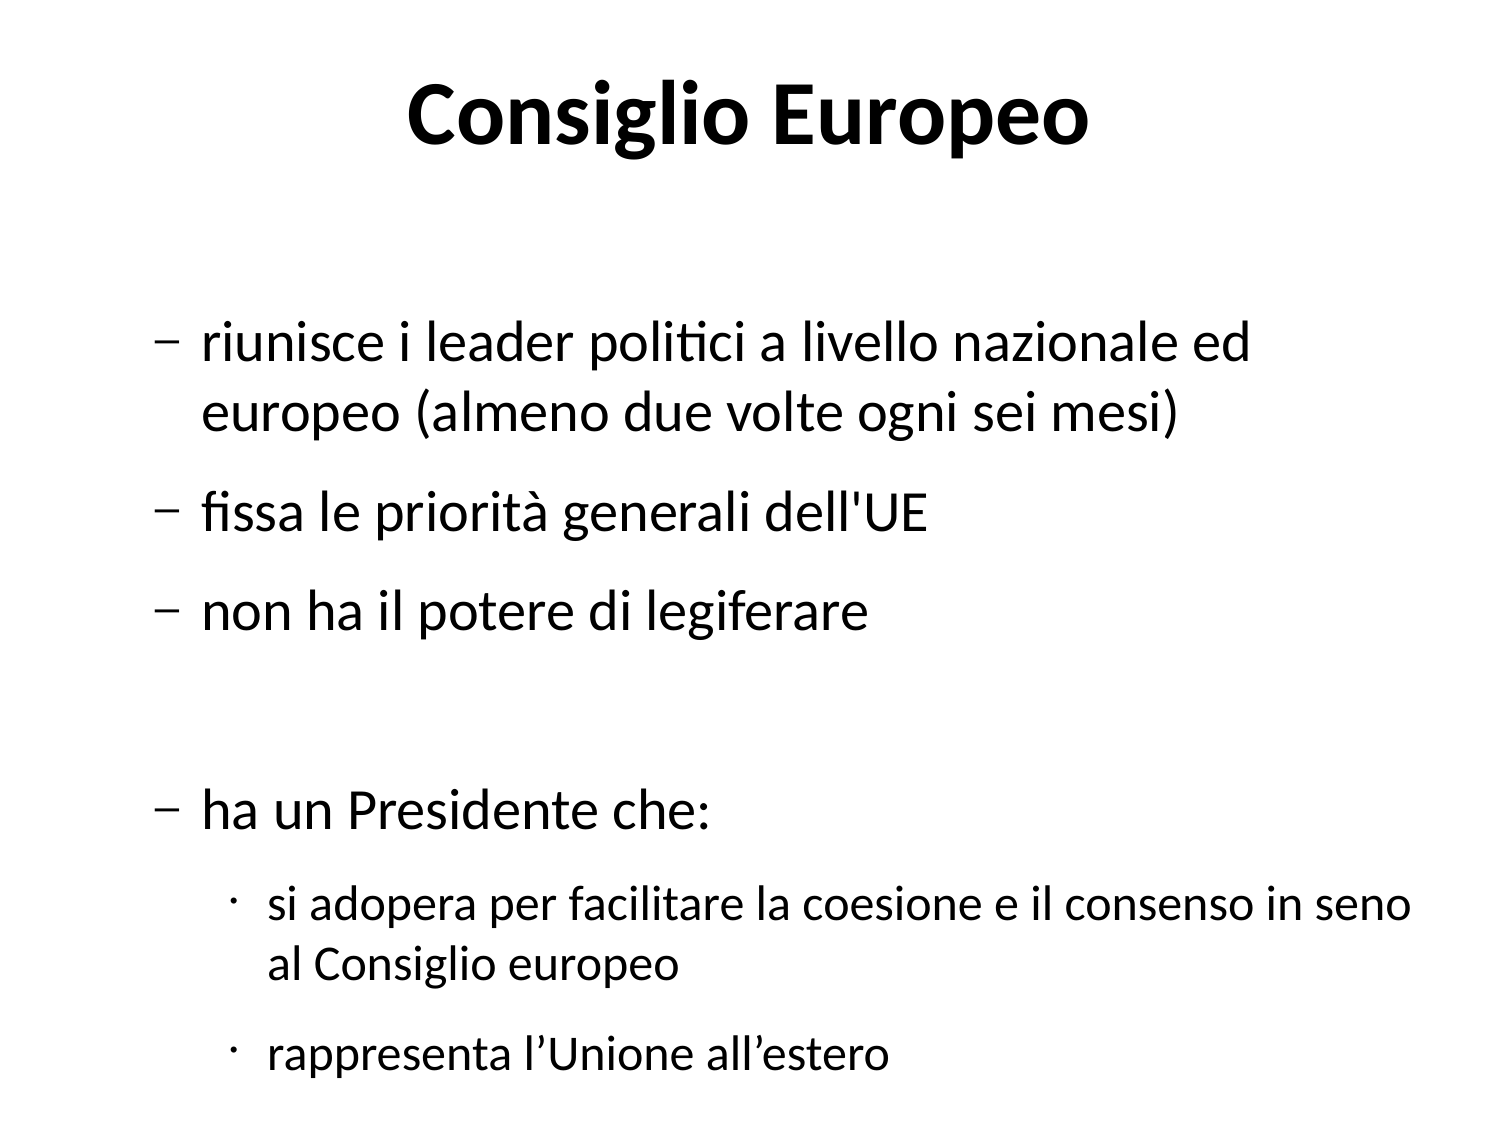

# Consiglio Europeo
riunisce i leader politici a livello nazionale ed europeo (almeno due volte ogni sei mesi)
fissa le priorità generali dell'UE
non ha il potere di legiferare
ha un Presidente che:
si adopera per facilitare la coesione e il consenso in seno al Consiglio europeo
rappresenta l’Unione all’estero